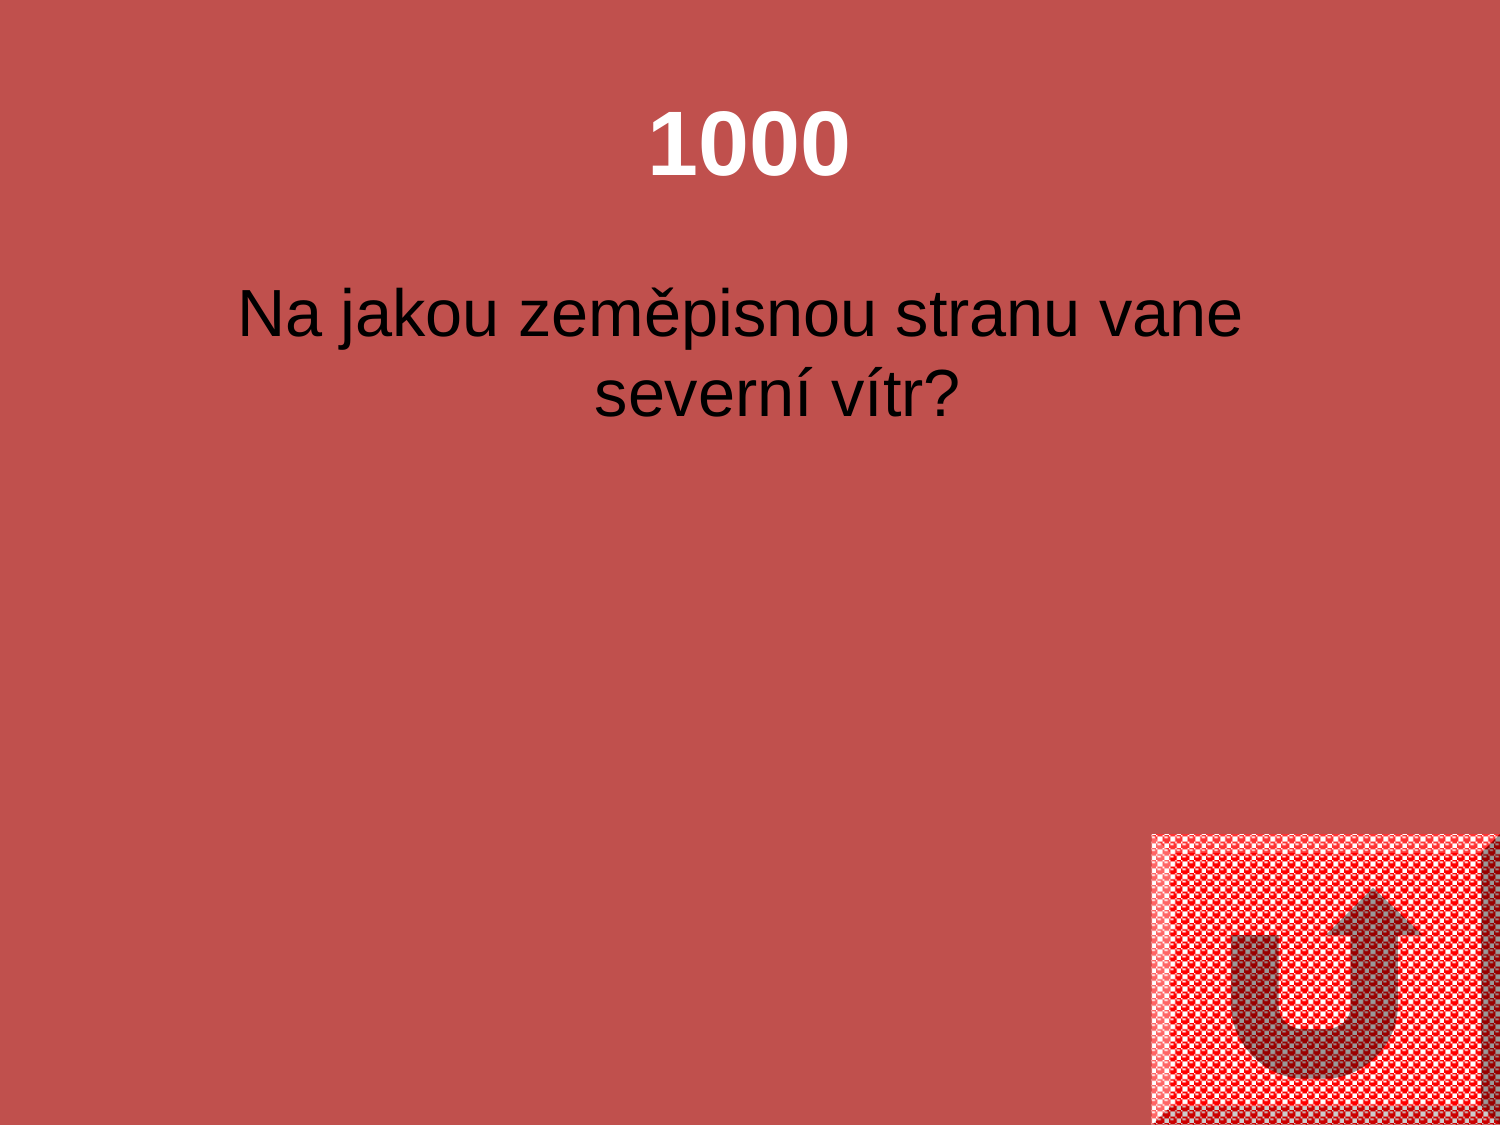

# 1000
Na jakou zeměpisnou stranu vane
severní vítr?